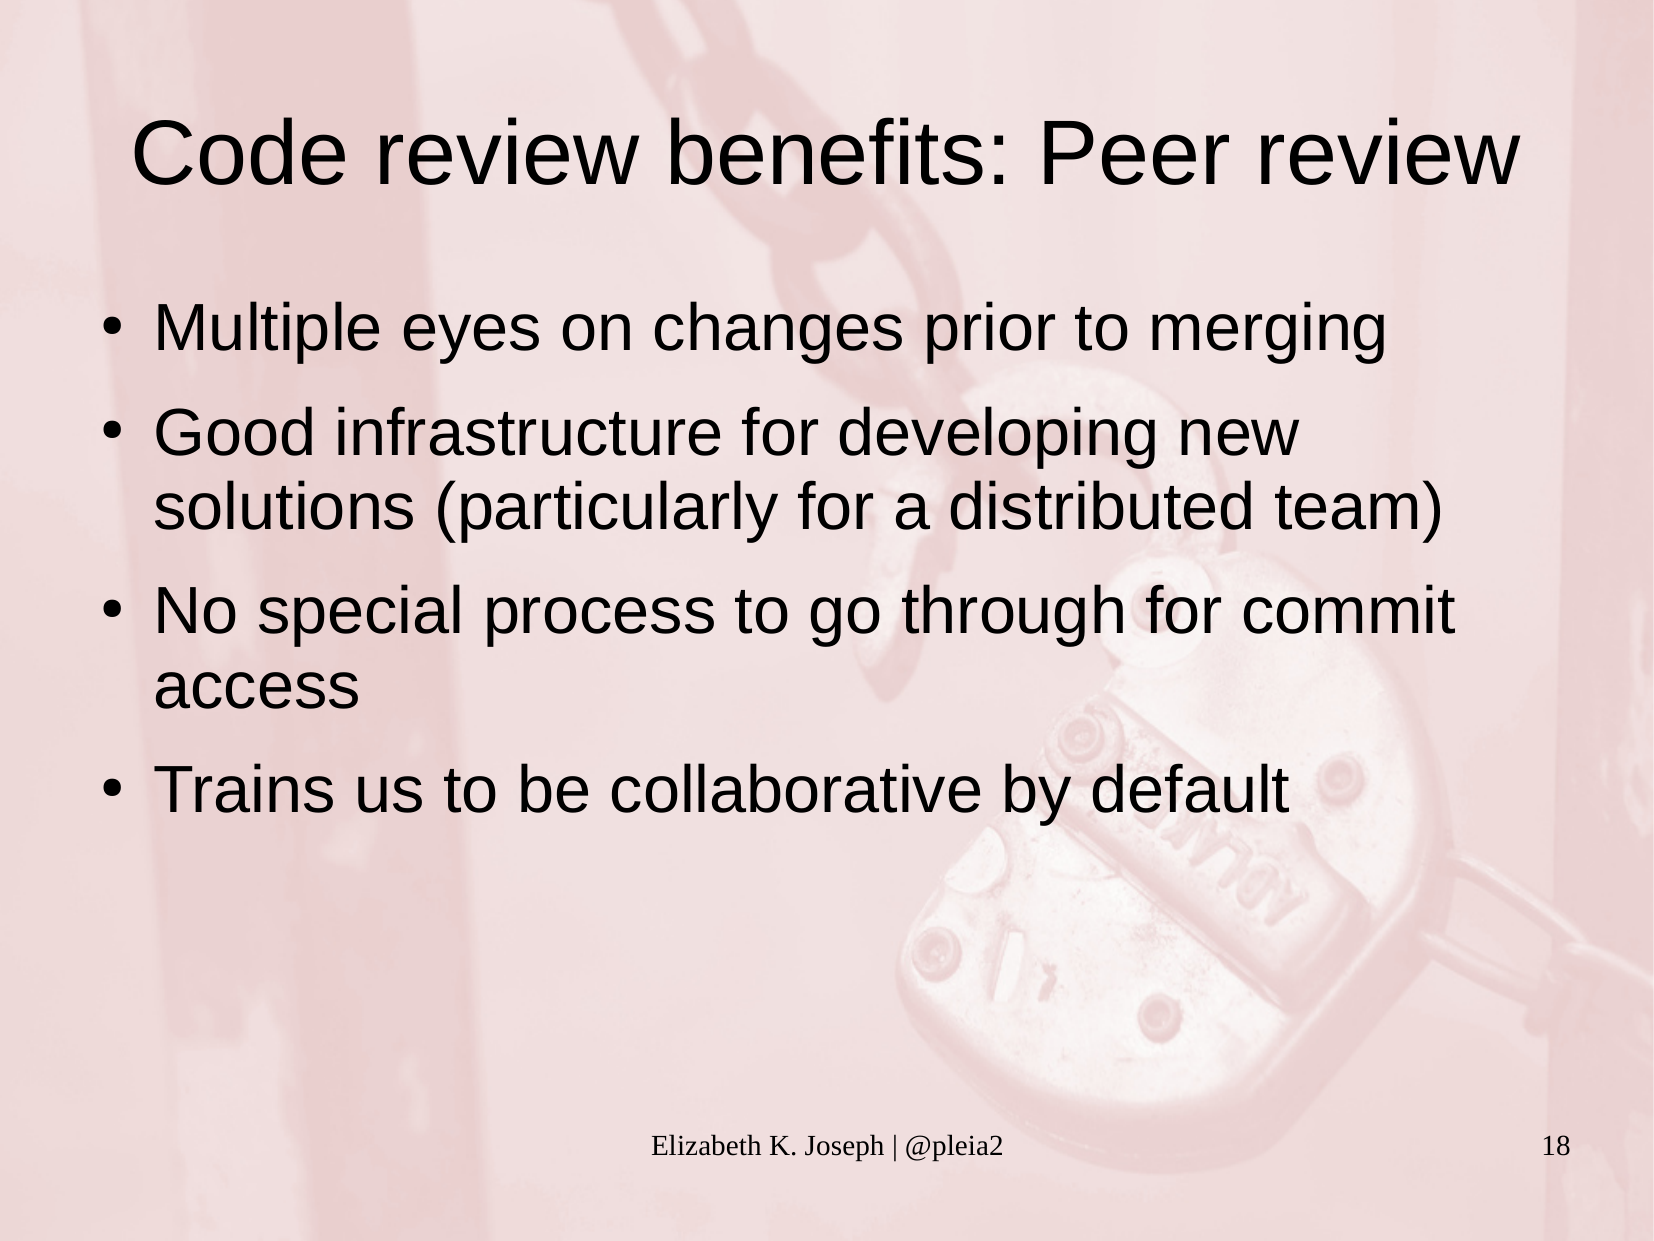

# Code review benefits: Peer review
Multiple eyes on changes prior to merging
Good infrastructure for developing new solutions (particularly for a distributed team)
No special process to go through for commit access
Trains us to be collaborative by default
Elizabeth K. Joseph | @pleia2
18